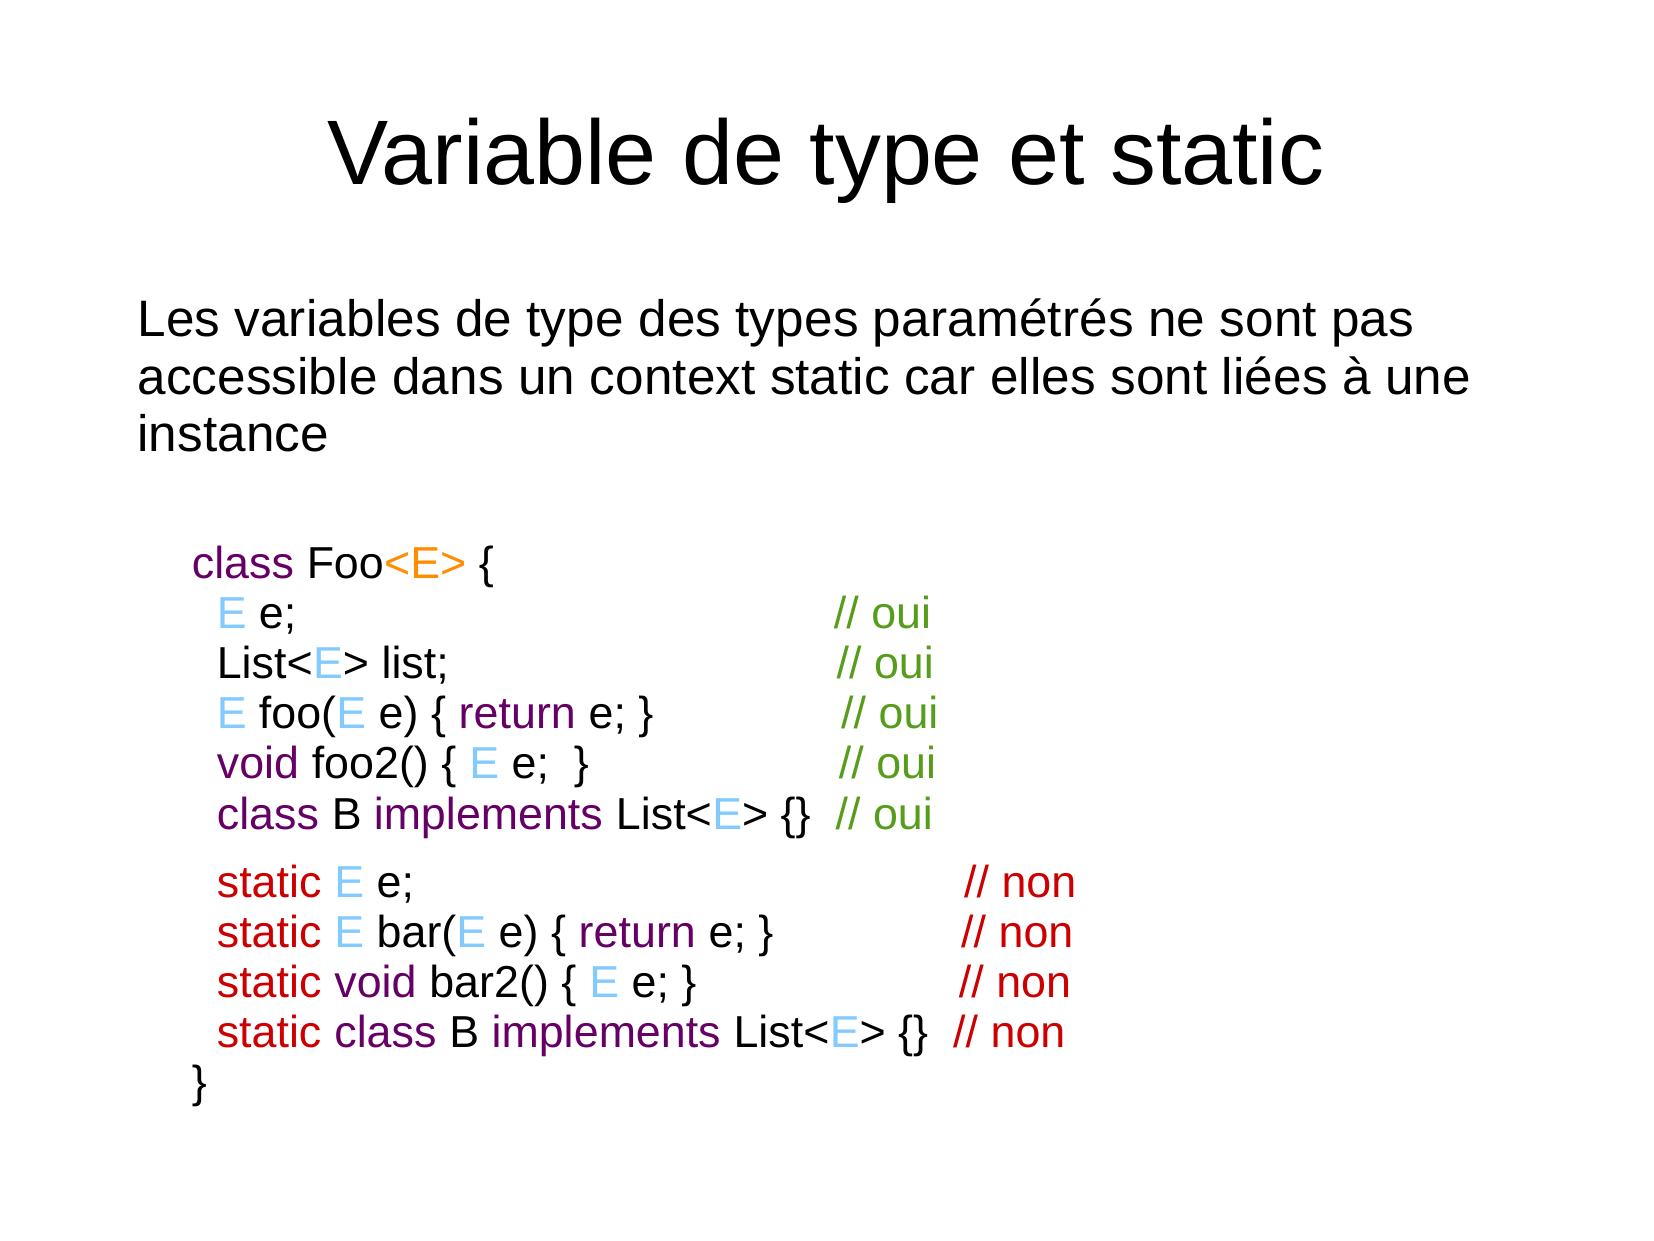

# Variable de type et static
Les variables de type des types paramétrés ne sont pas accessible dans un context static car elles sont liées à une instance
class Foo<E> {
 E e; // oui
 List<E> list; // oui
 E foo(E e) { return e; } // oui
 void foo2() { E e; } // oui
 class B implements List<E> {} // oui
 static E e; // non
 static E bar(E e) { return e; } // non
 static void bar2() { E e; } // non
 static class B implements List<E> {} // non
}